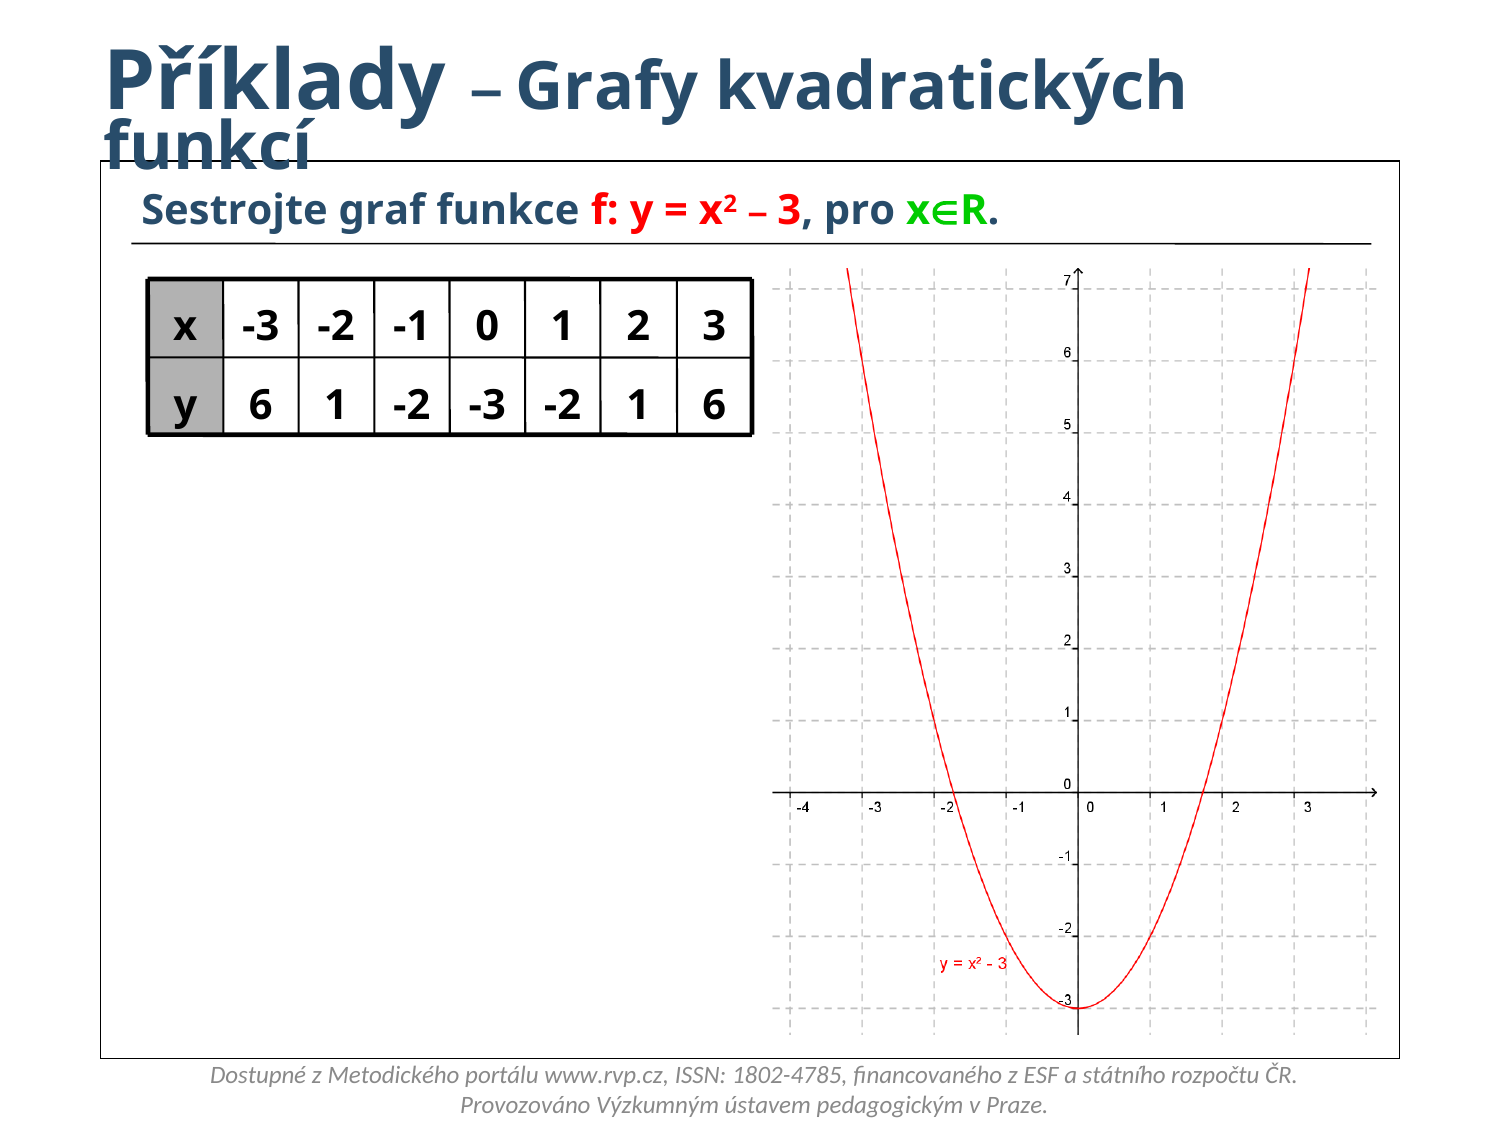

# Příklady – Grafy kvadratických funkcí
Sestrojte graf funkce f: y = x2 – 3, pro xR.
x
-3
-2
-1
0
1
2
3
y
6
1
-2
-3
-2
1
6